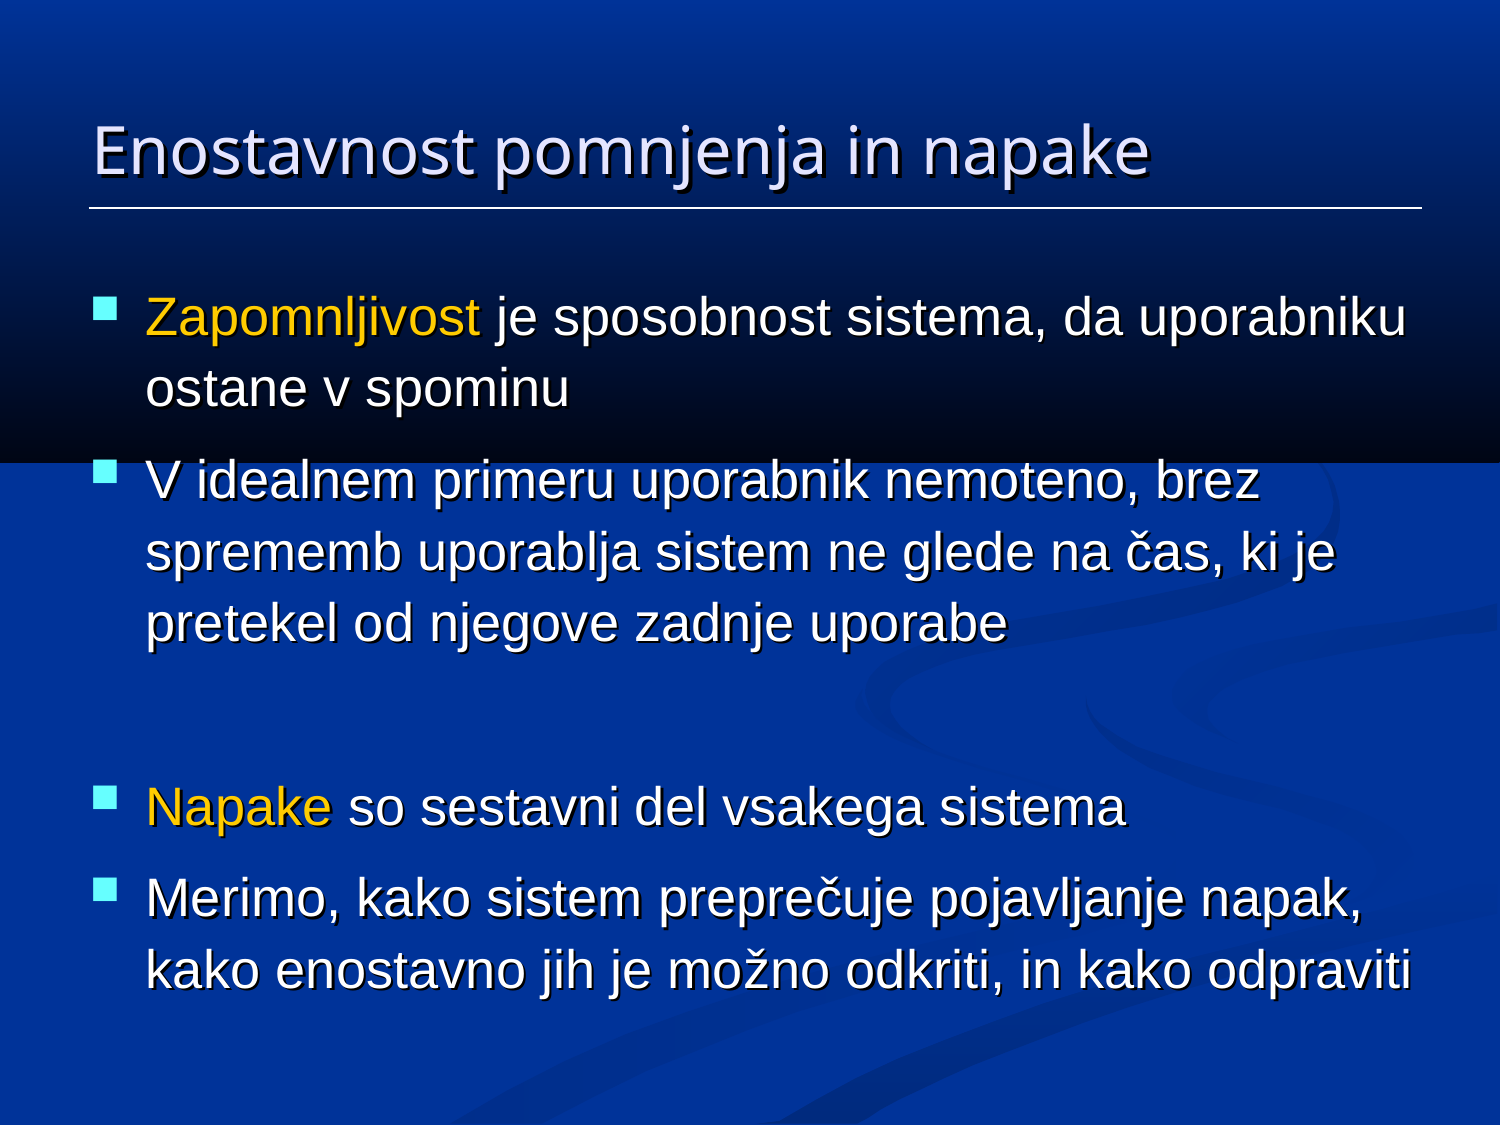

Enostavnost pomnjenja in napake
Zapomnljivost je sposobnost sistema, da uporabniku ostane v spominu
V idealnem primeru uporabnik nemoteno, brez sprememb uporablja sistem ne glede na čas, ki je pretekel od njegove zadnje uporabe
Napake so sestavni del vsakega sistema
Merimo, kako sistem preprečuje pojavljanje napak, kako enostavno jih je možno odkriti, in kako odpraviti